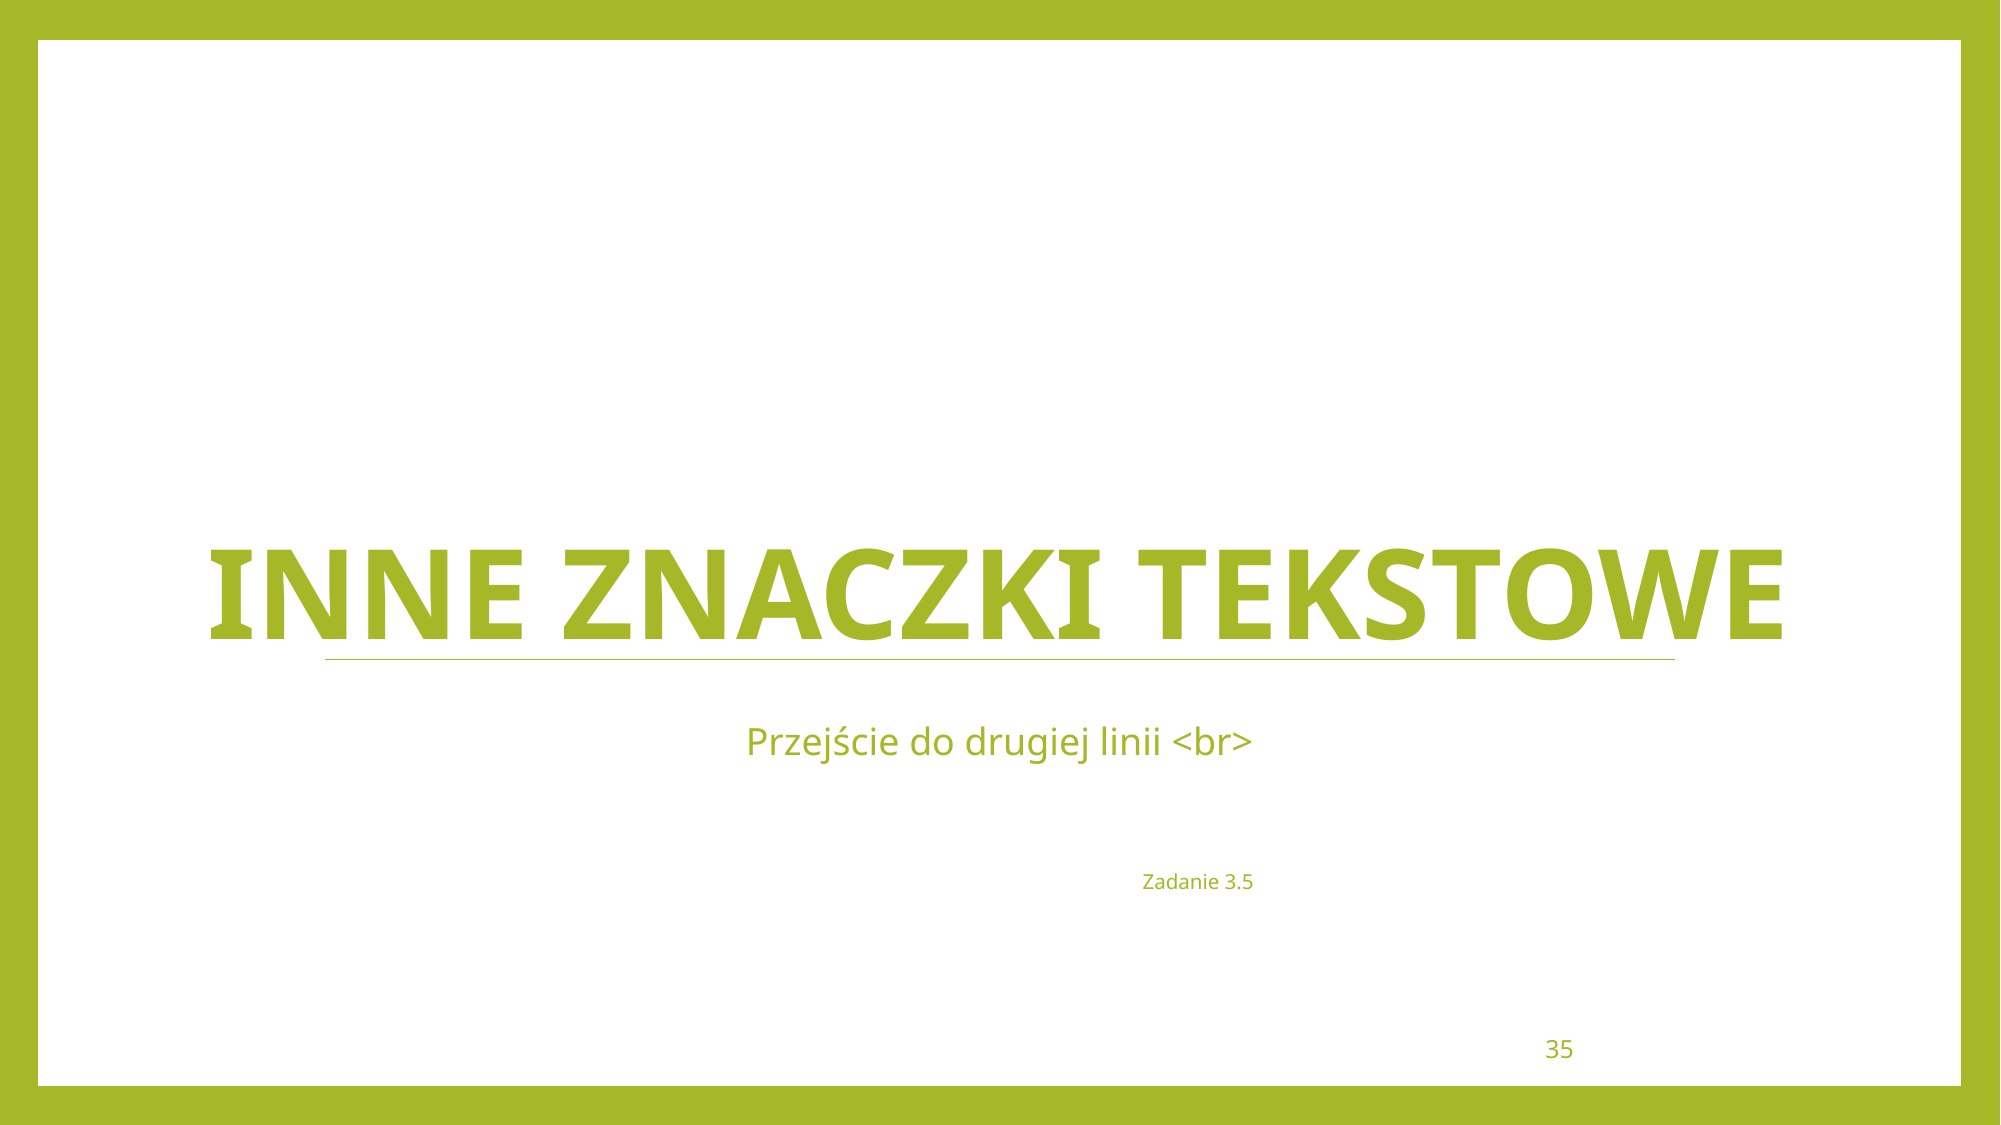

# INNE ZNACZKI TEKSTOWE
Przejście do drugiej linii <br>
Zadanie 3.5